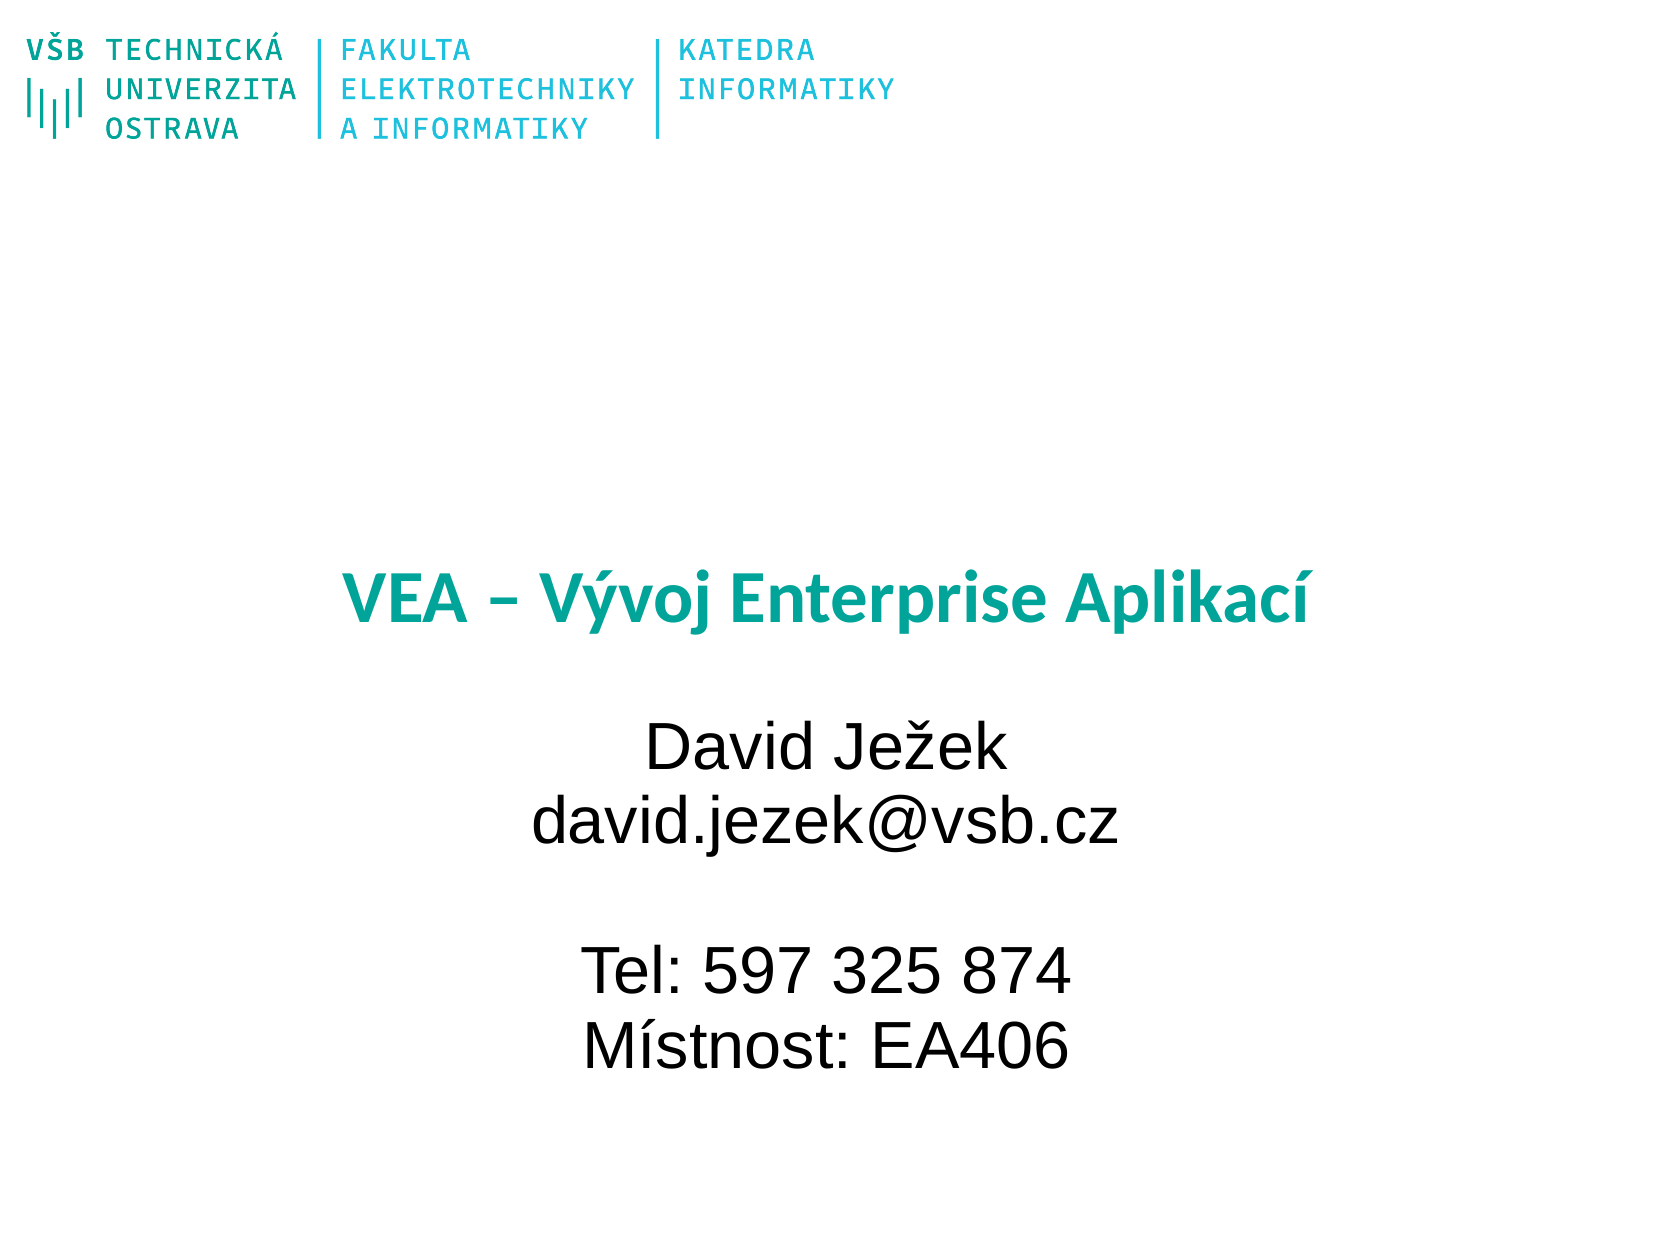

# VEA – Vývoj Enterprise Aplikací
David Ježek
david.jezek@vsb.cz
Tel: 597 325 874
Místnost: EA406